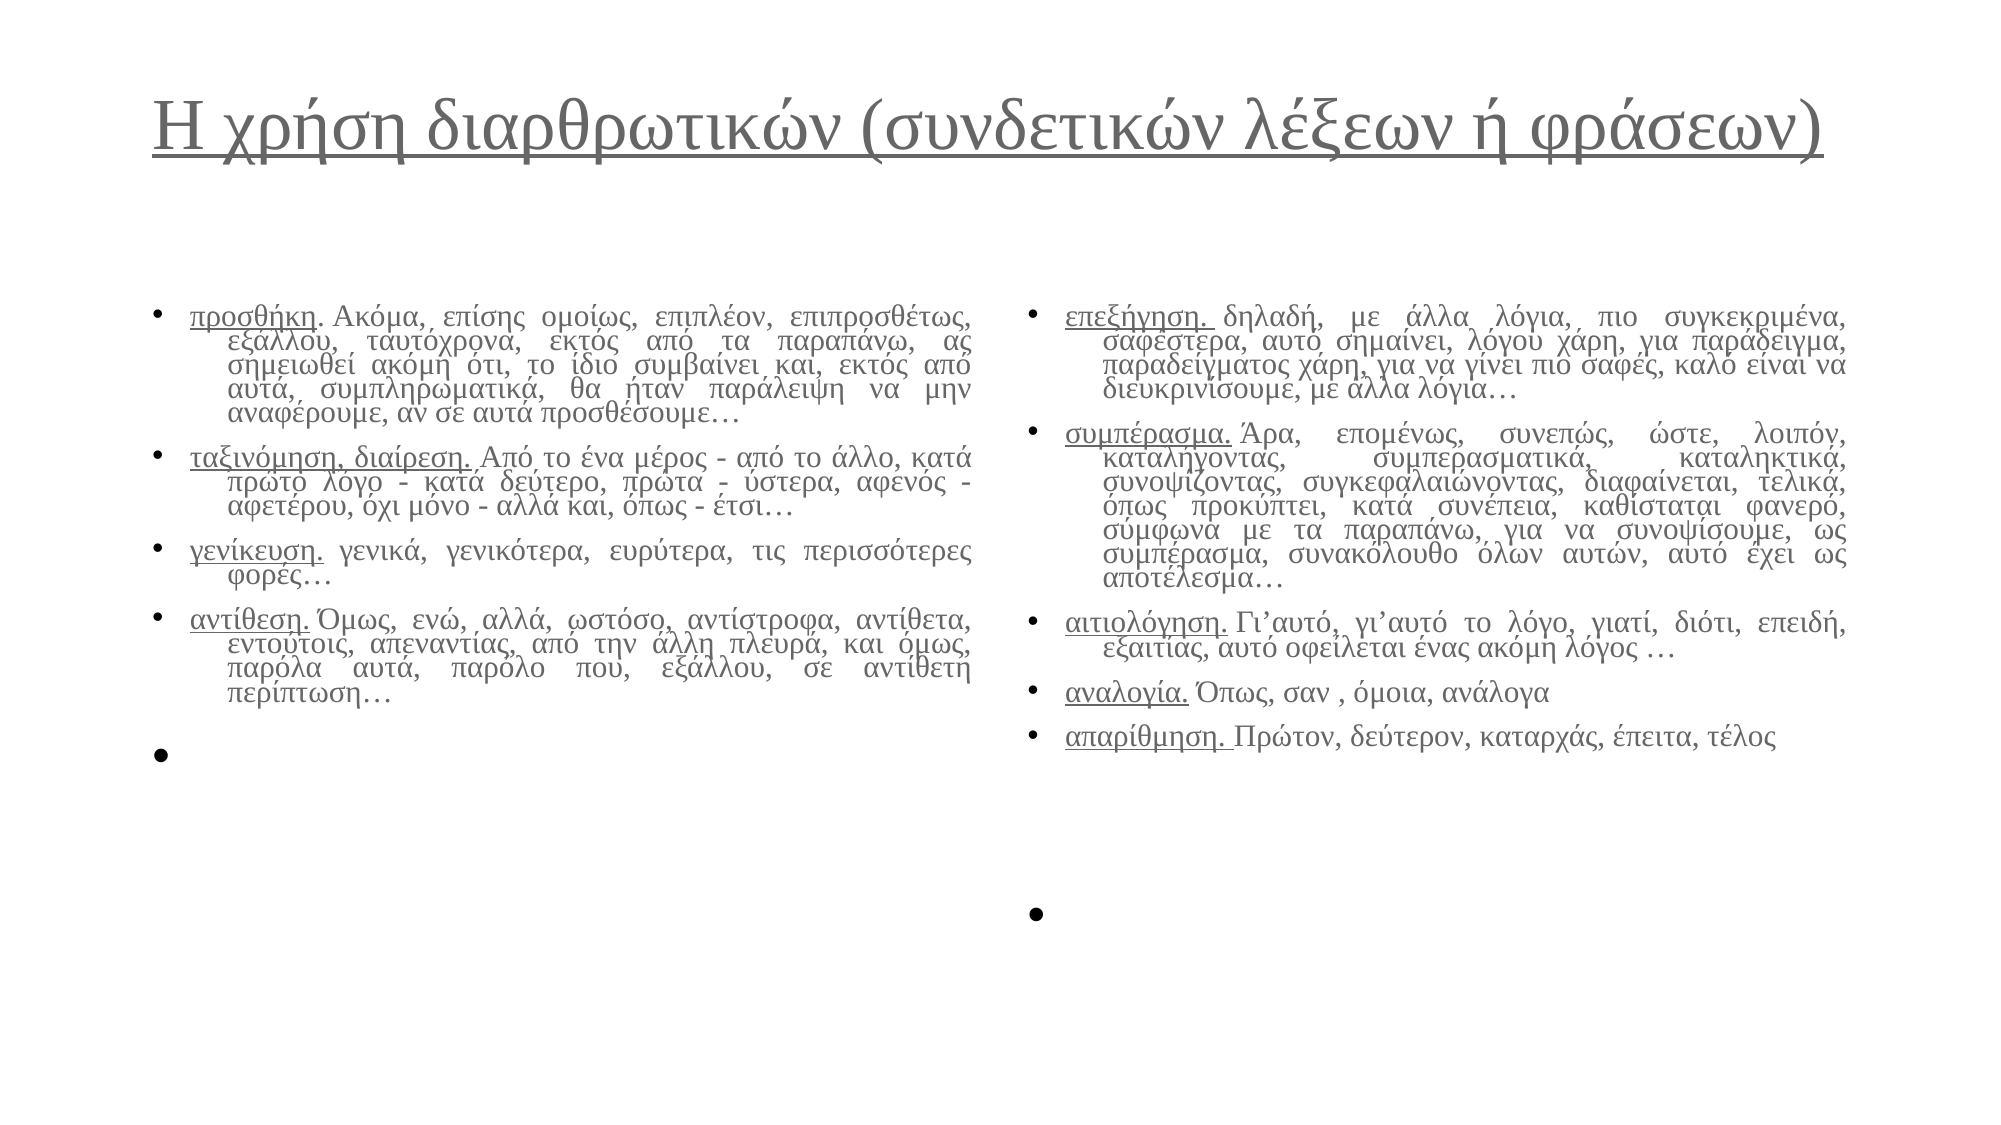

# Η χρήση διαρθρωτικών (συνδετικών λέξεων ή φράσεων)
προσθήκη. Ακόμα, επίσης ομοίως, επιπλέον, επιπροσθέτως, εξάλλου, ταυτόχρονα, εκτός από τα παραπάνω, ας σημειωθεί ακόμη ότι, το ίδιο συμβαίνει και, εκτός από αυτά, συμπληρωματικά, θα ήταν παράλειψη να μην αναφέρουμε, αν σε αυτά προσθέσουμε…
ταξινόμηση, διαίρεση. Από το ένα μέρος - από το άλλο, κατά πρώτο λόγο - κατά δεύτερο, πρώτα - ύστερα, αφενός - αφετέρου, όχι μόνο - αλλά και, όπως - έτσι…
γενίκευση.  γενικά, γενικότερα, ευρύτερα, τις περισσότερες φορές…
αντίθεση. Όμως, ενώ, αλλά, ωστόσο, αντίστροφα, αντίθετα, εντούτοις, απεναντίας, από την άλλη πλευρά, και όμως, παρόλα αυτά, παρόλο που, εξάλλου, σε αντίθετη περίπτωση…
επεξήγηση.  δηλαδή, με άλλα λόγια, πιο συγκεκριμένα, σαφέστερα, αυτό σημαίνει, λόγου χάρη, για παράδειγμα, παραδείγματος χάρη, για να γίνει πιο σαφές, καλό είναι να διευκρινίσουμε, με άλλα λόγια…
συμπέρασμα. Άρα, επομένως, συνεπώς, ώστε, λοιπόν, καταλήγοντας, συμπερασματικά, καταληκτικά, συνοψίζοντας, συγκεφαλαιώνοντας, διαφαίνεται, τελικά, όπως προκύπτει, κατά συνέπεια, καθίσταται φανερό, σύμφωνα με τα παραπάνω, για να συνοψίσουμε, ως συμπέρασμα, συνακόλουθο όλων αυτών, αυτό έχει ως αποτέλεσμα…
αιτιολόγηση. Γι’αυτό, γι’αυτό το λόγο, γιατί, διότι, επειδή, εξαιτίας, αυτό οφείλεται ένας ακόμη λόγος …
αναλογία. Όπως, σαν , όμοια, ανάλογα
απαρίθμηση. Πρώτον, δεύτερον, καταρχάς, έπειτα, τέλος